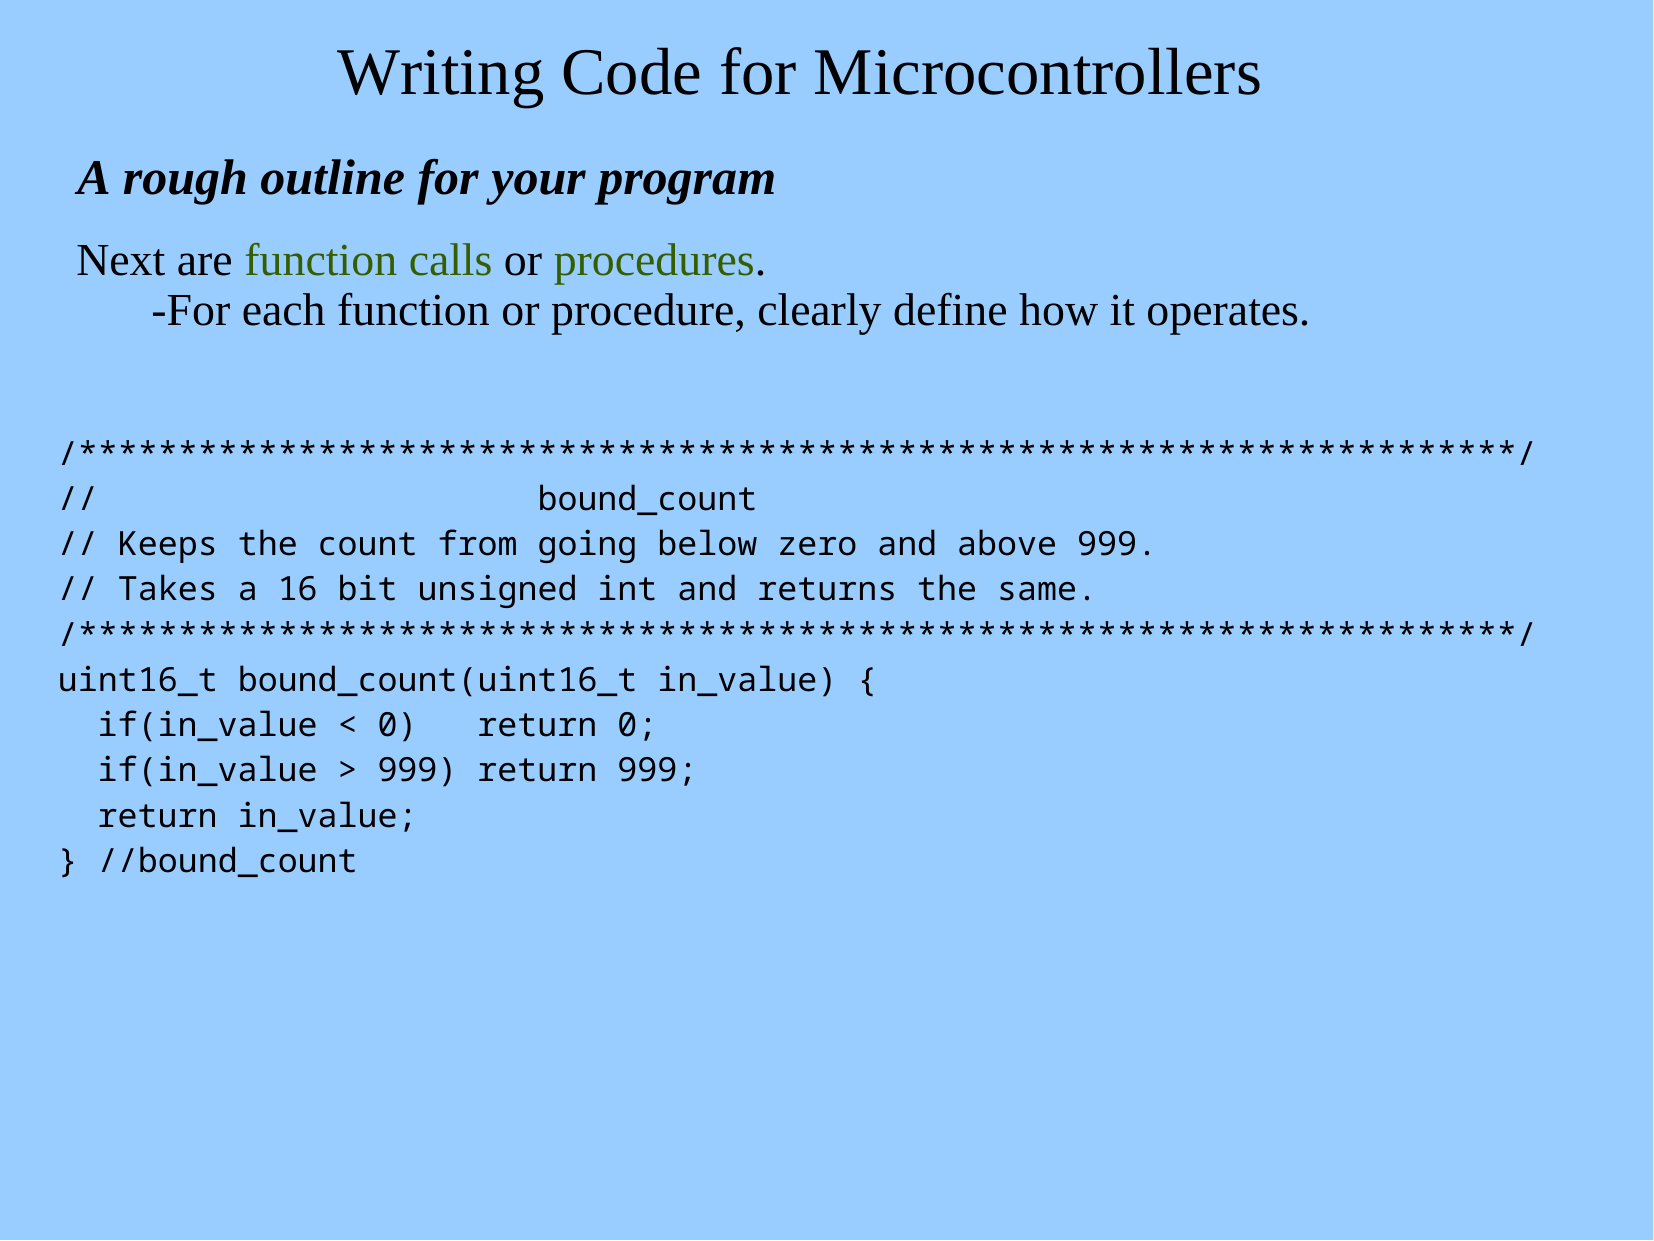

Writing Code for Microcontrollers
A rough outline for your program
Next are function calls or procedures.
	-For each function or procedure, clearly define how it operates.
/************************************************************************/
// bound_count
// Keeps the count from going below zero and above 999.
// Takes a 16 bit unsigned int and returns the same.
/************************************************************************/
uint16_t bound_count(uint16_t in_value) {
 if(in_value < 0) return 0;
 if(in_value > 999) return 999;
 return in_value;
} //bound_count